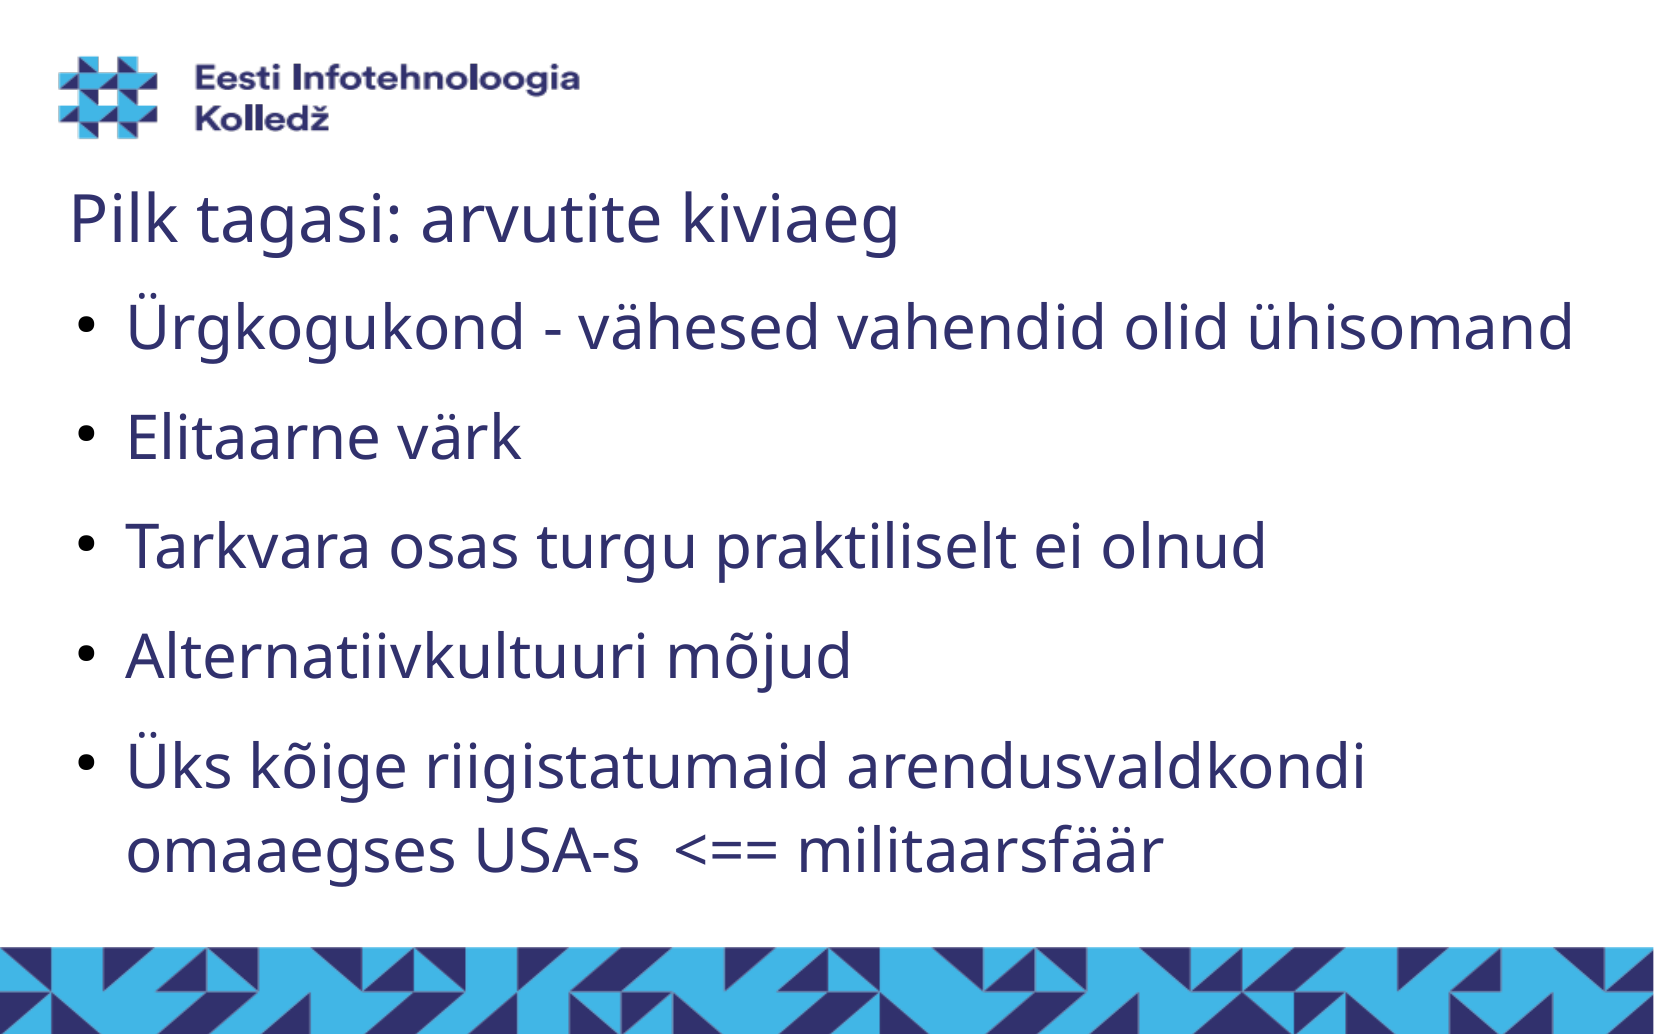

# Pilk tagasi: arvutite kiviaeg
Ürgkogukond - vähesed vahendid olid ühisomand
Elitaarne värk
Tarkvara osas turgu praktiliselt ei olnud
Alternatiivkultuuri mõjud
Üks kõige riigistatumaid arendusvaldkondi omaaegses USA-s <== militaarsfäär